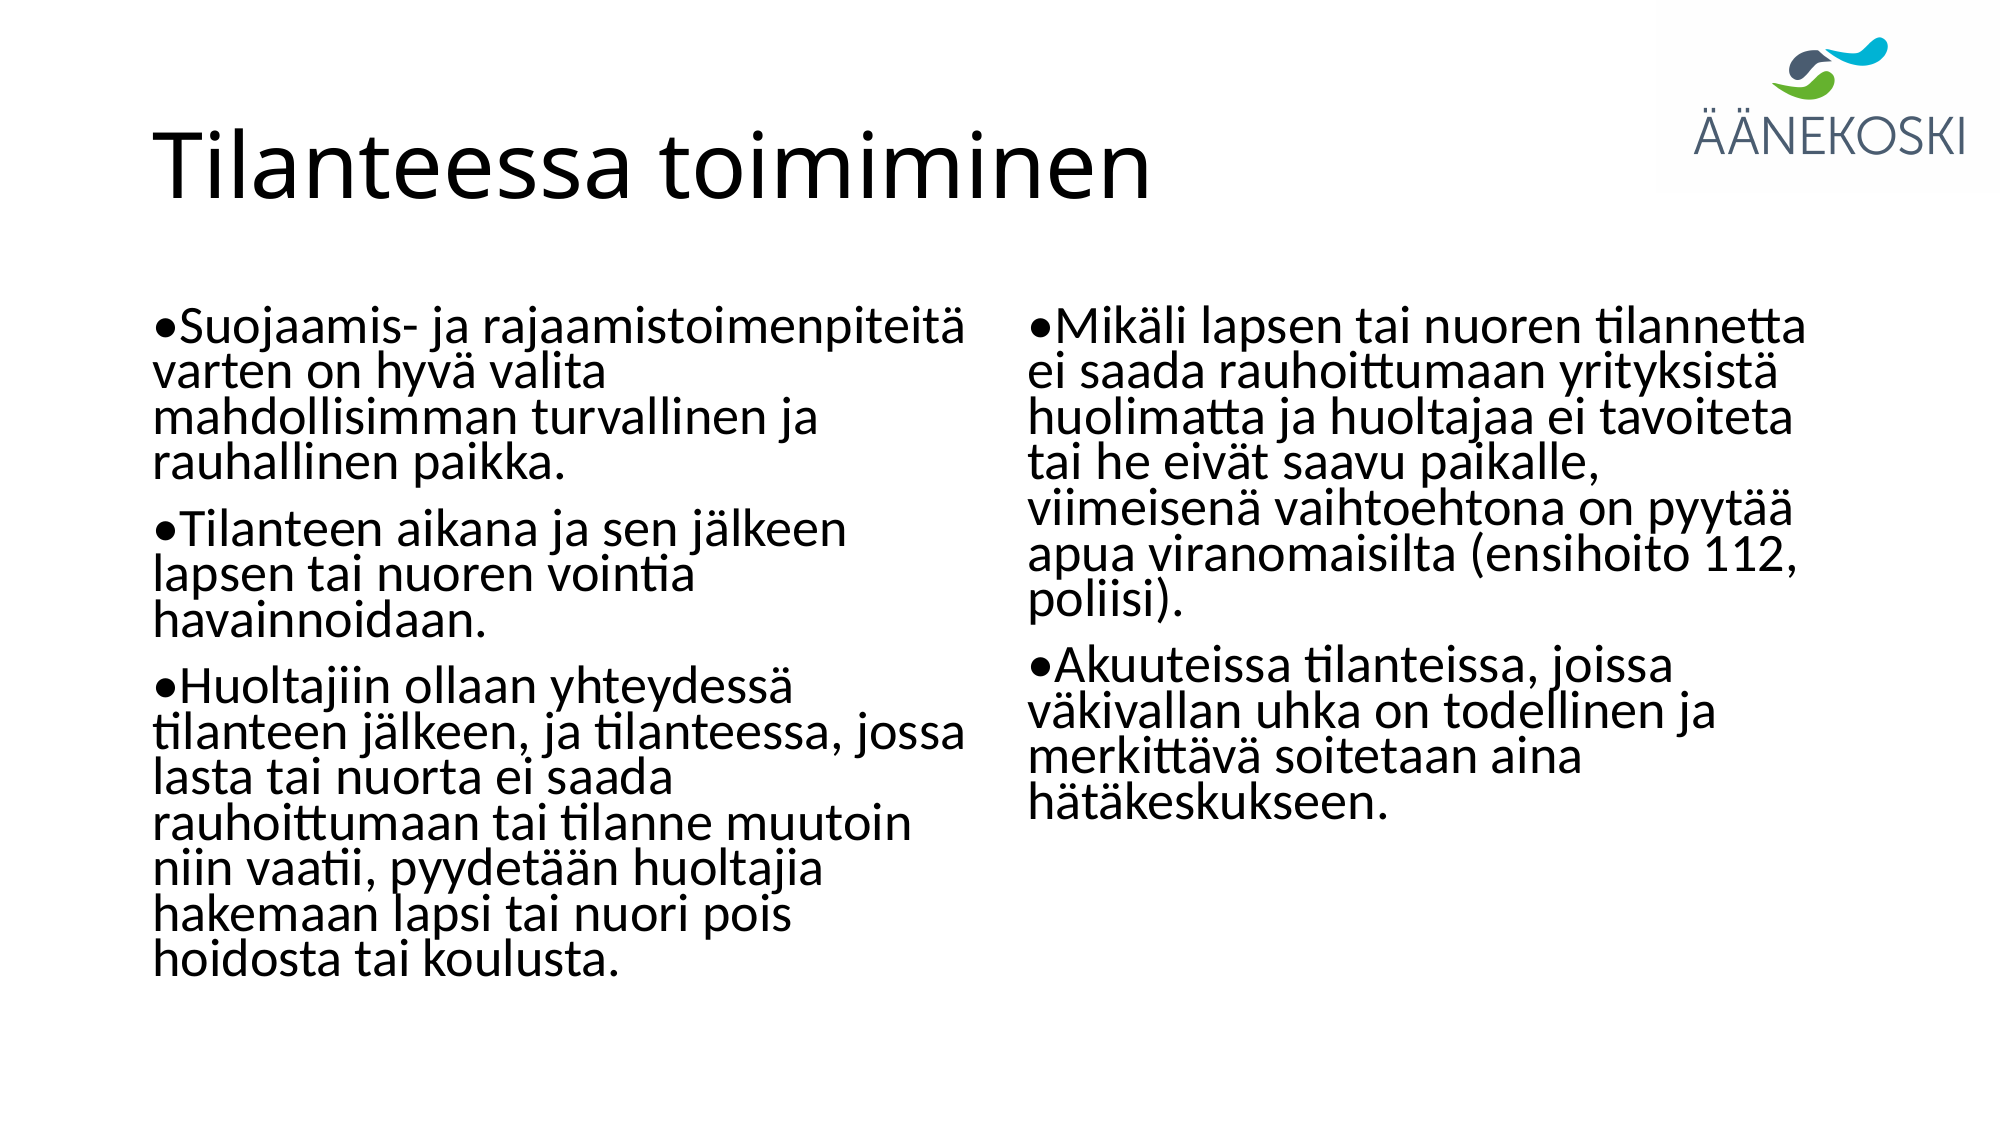

# Tilanteessa toimiminen
•Suojaamis- ja rajaamistoimenpiteitä varten on hyvä valita mahdollisimman turvallinen ja rauhallinen paikka.
•Tilanteen aikana ja sen jälkeen lapsen tai nuoren vointia havainnoidaan.
•Huoltajiin ollaan yhteydessä tilanteen jälkeen, ja tilanteessa, jossa lasta tai nuorta ei saada rauhoittumaan tai tilanne muutoin niin vaatii, pyydetään huoltajia hakemaan lapsi tai nuori pois hoidosta tai koulusta.
•Mikäli lapsen tai nuoren tilannetta ei saada rauhoittumaan yrityksistä huolimatta ja huoltajaa ei tavoiteta tai he eivät saavu paikalle, viimeisenä vaihtoehtona on pyytää apua viranomaisilta (ensihoito 112, poliisi).
•Akuuteissa tilanteissa, joissa väkivallan uhka on todellinen ja merkittävä soitetaan aina hätäkeskukseen.